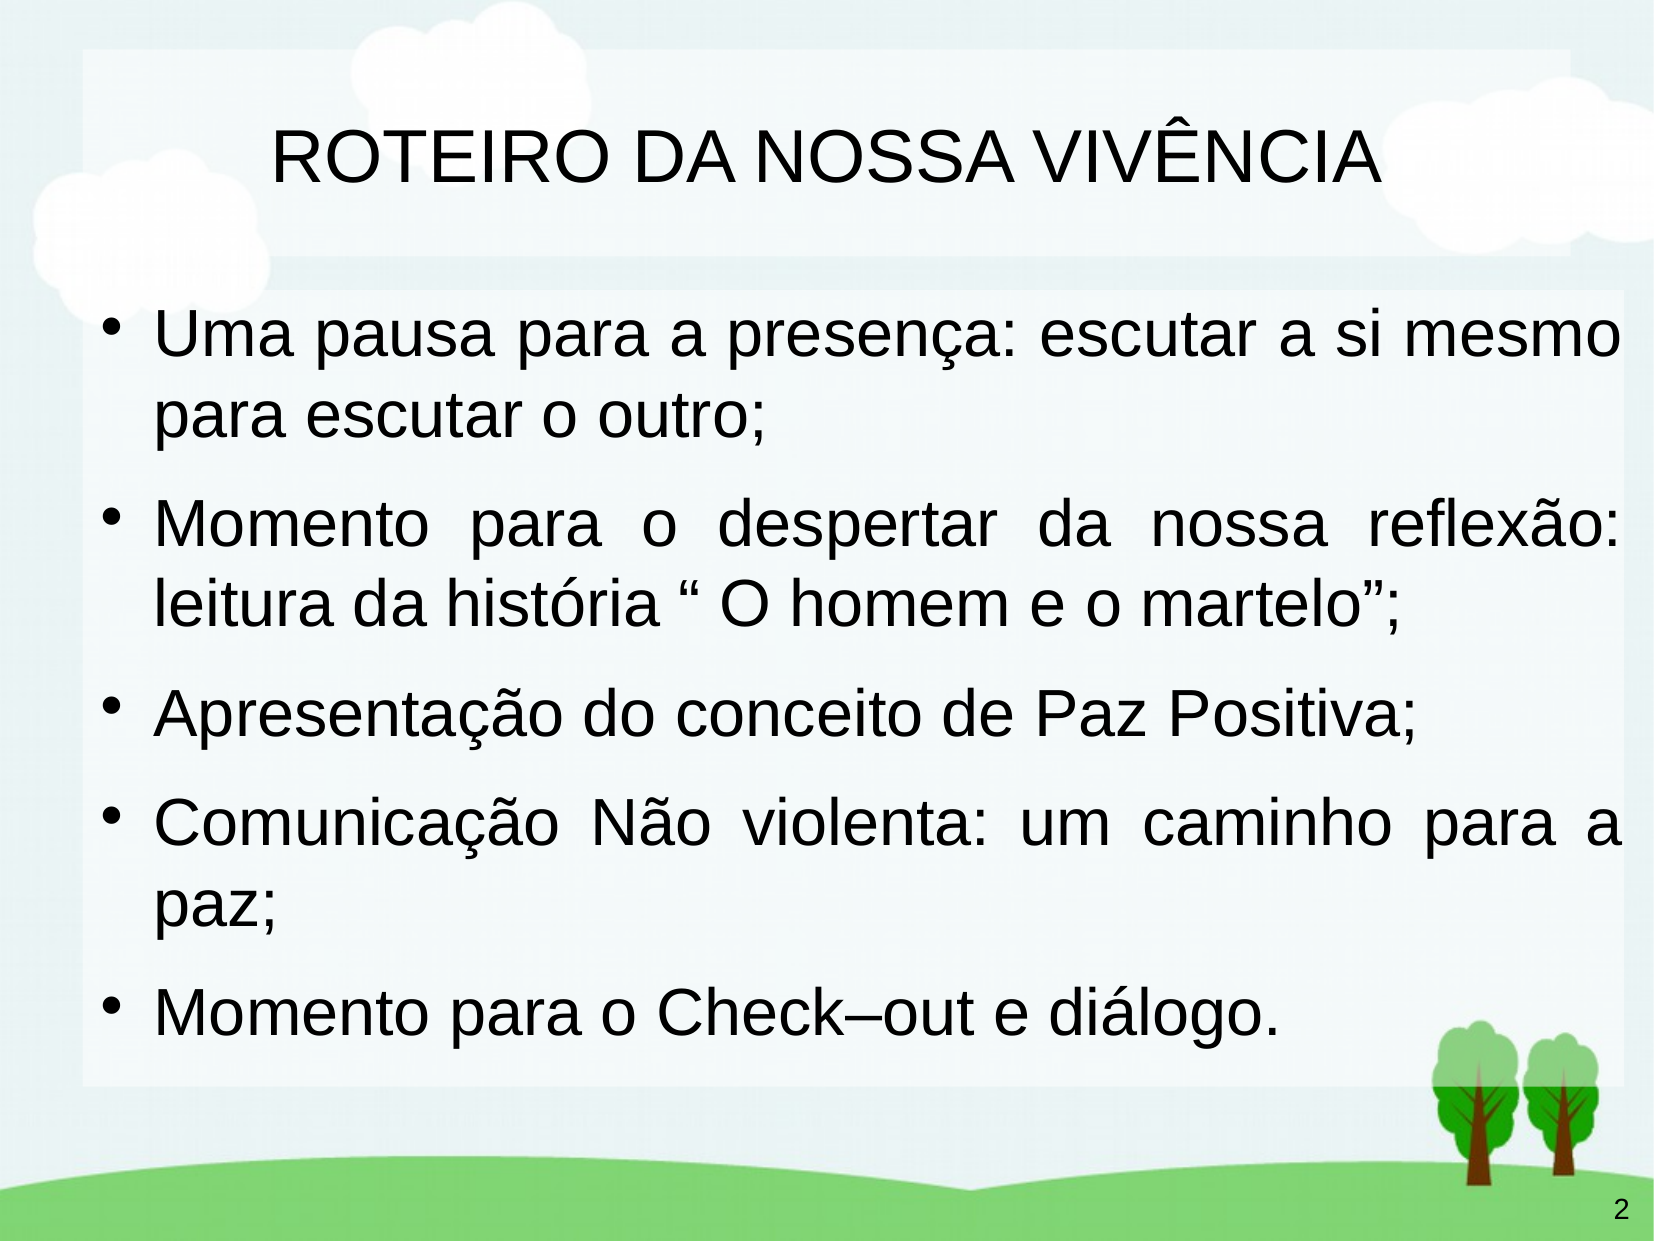

# ROTEIRO DA NOSSA VIVÊNCIA
Uma pausa para a presença: escutar a si mesmo para escutar o outro;
Momento para o despertar da nossa reflexão: leitura da história “ O homem e o martelo”;
Apresentação do conceito de Paz Positiva;
Comunicação Não violenta: um caminho para a paz;
Momento para o Check–out e diálogo.
2